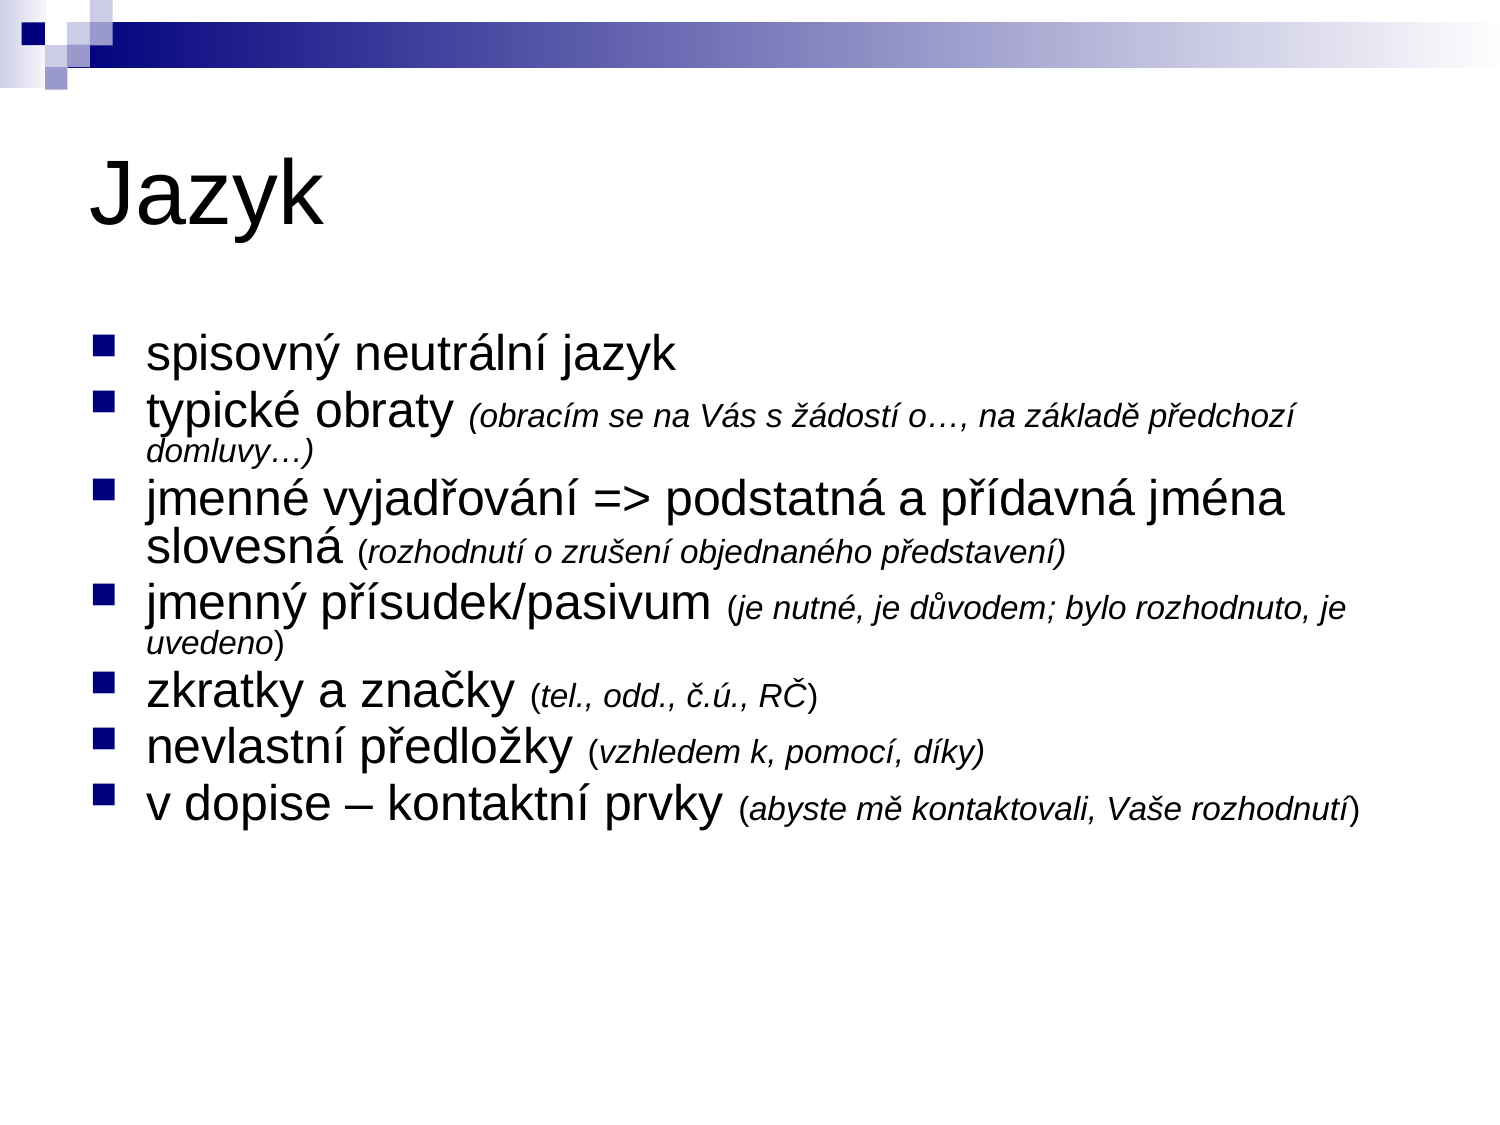

# Jazyk
spisovný neutrální jazyk
typické obraty (obracím se na Vás s žádostí o…, na základě předchozí domluvy…)
jmenné vyjadřování => podstatná a přídavná jména slovesná (rozhodnutí o zrušení objednaného představení)
jmenný přísudek/pasivum (je nutné, je důvodem; bylo rozhodnuto, je uvedeno)
zkratky a značky (tel., odd., č.ú., RČ)
nevlastní předložky (vzhledem k, pomocí, díky)
v dopise – kontaktní prvky (abyste mě kontaktovali, Vaše rozhodnutí)